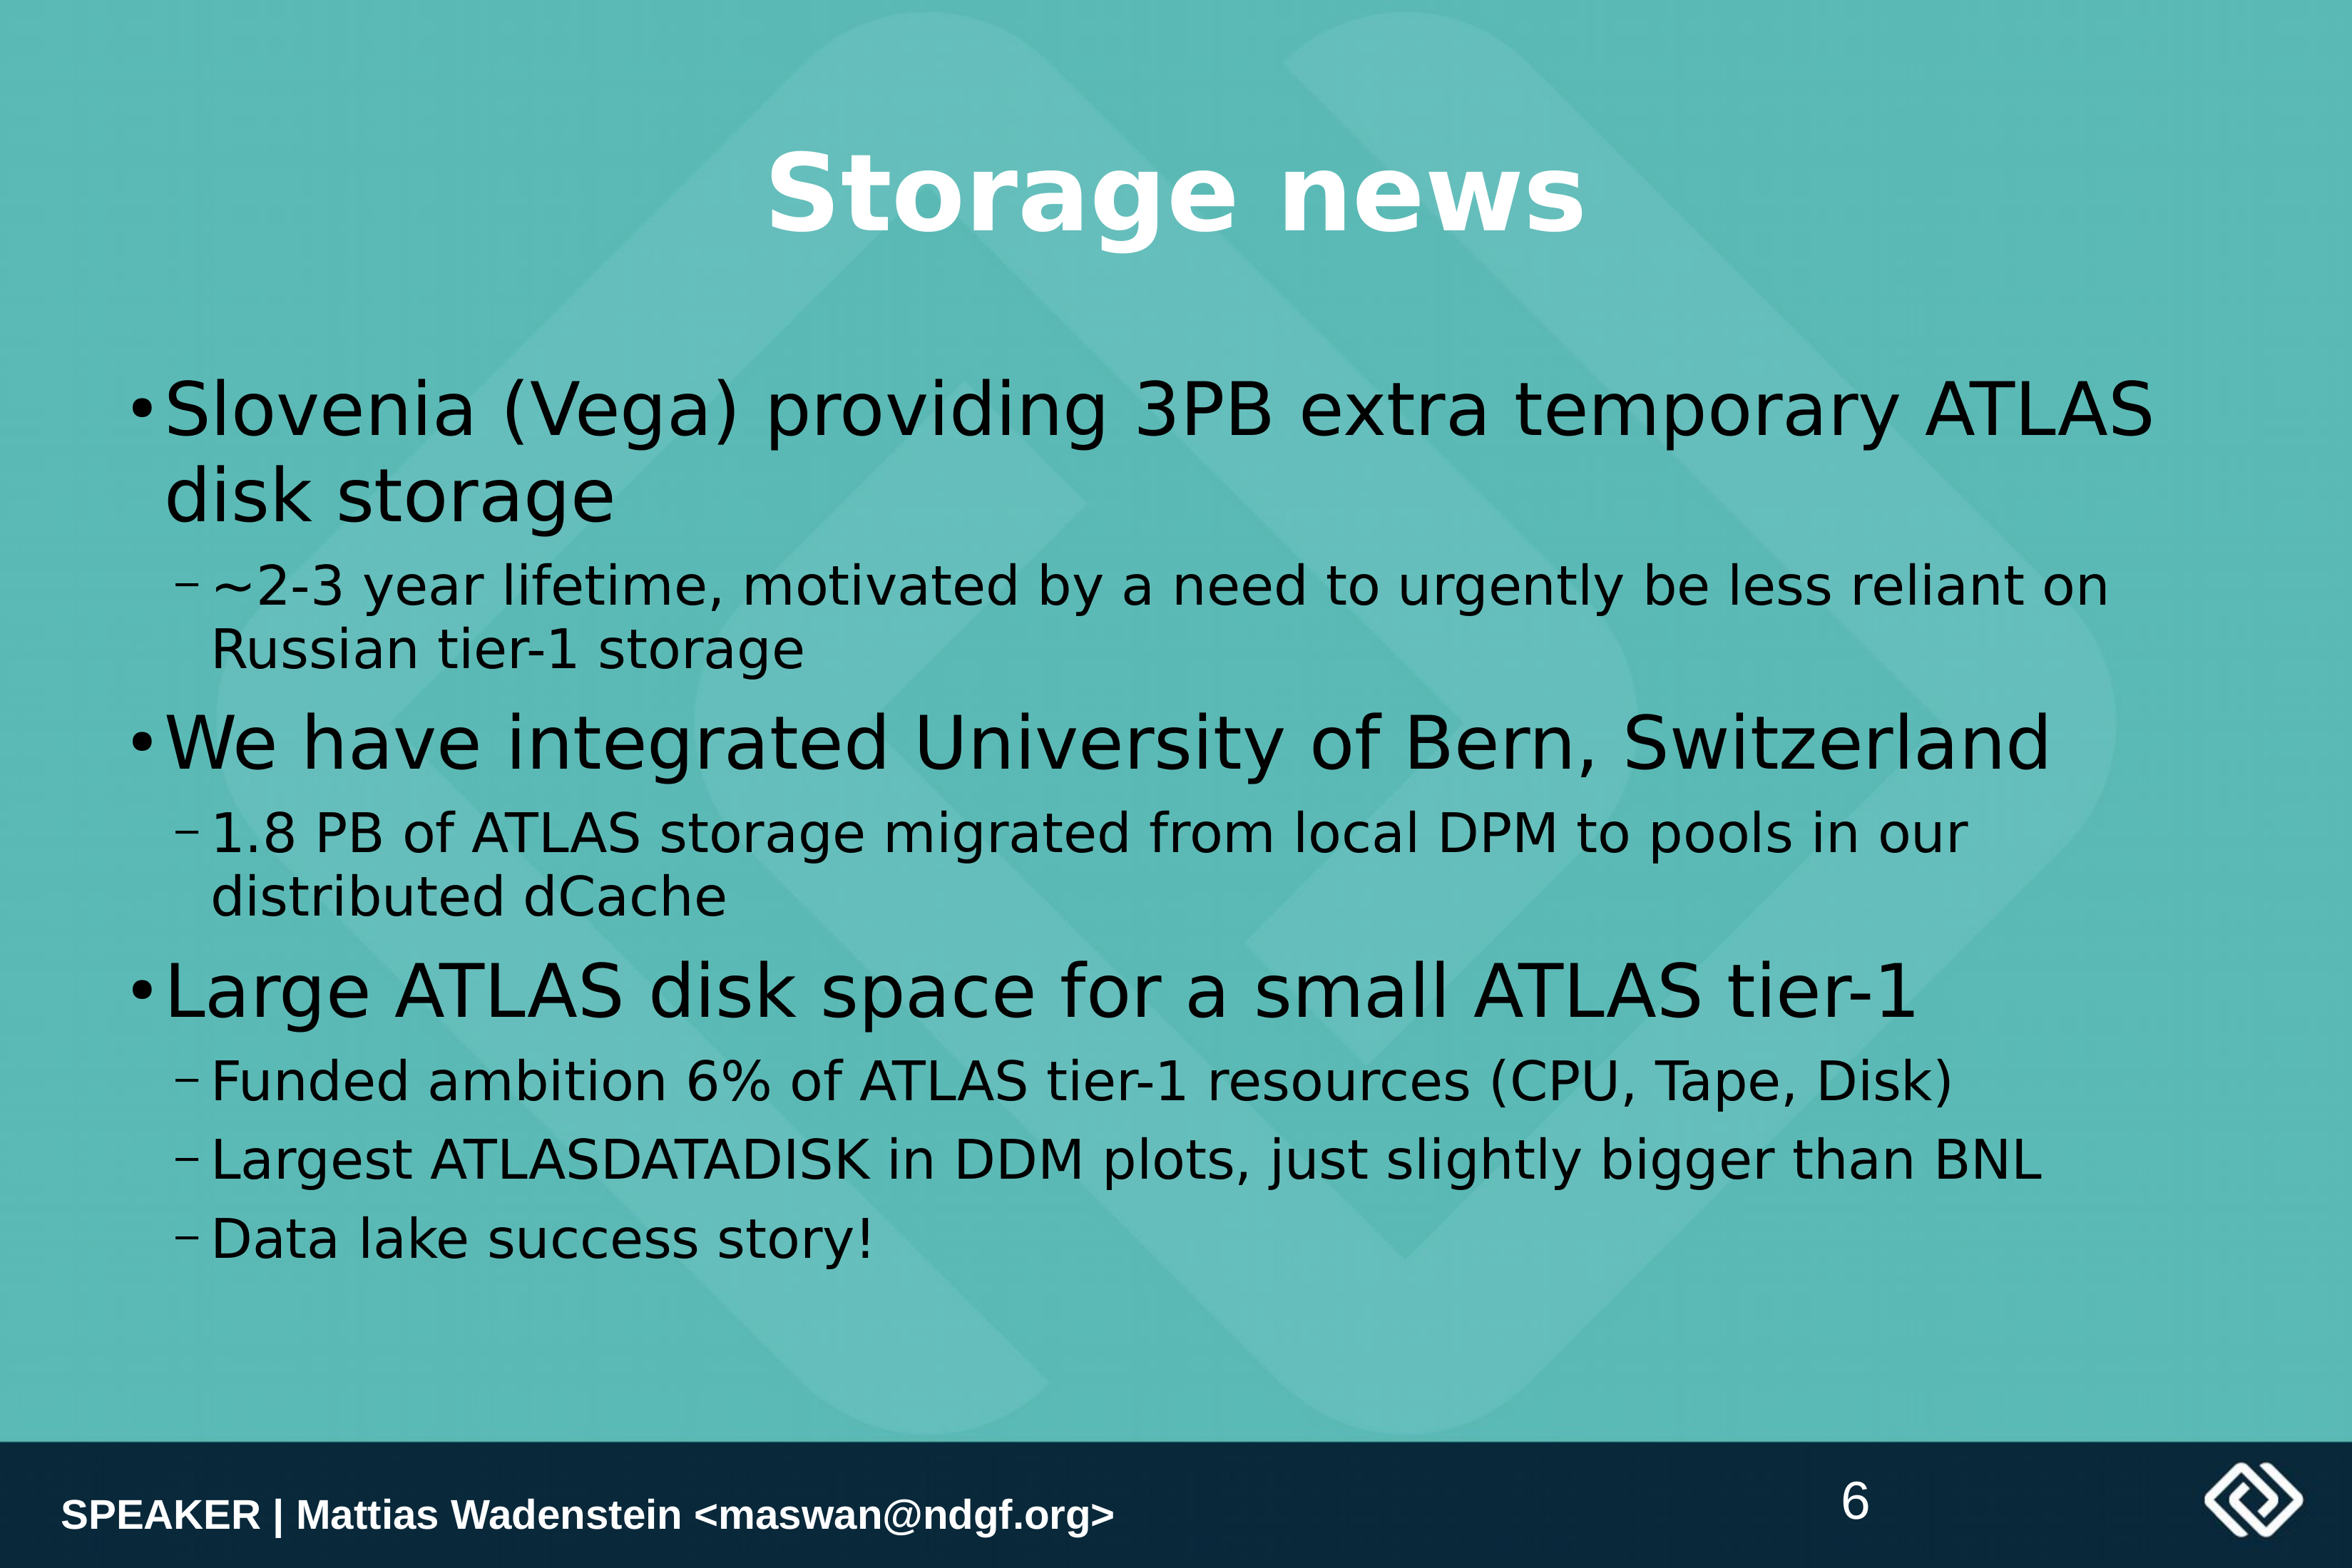

# Storage news
Slovenia (Vega) providing 3PB extra temporary ATLAS disk storage
~2-3 year lifetime, motivated by a need to urgently be less reliant on Russian tier-1 storage
We have integrated University of Bern, Switzerland
1.8 PB of ATLAS storage migrated from local DPM to pools in our distributed dCache
Large ATLAS disk space for a small ATLAS tier-1
Funded ambition 6% of ATLAS tier-1 resources (CPU, Tape, Disk)
Largest ATLASDATADISK in DDM plots, just slightly bigger than BNL
Data lake success story!